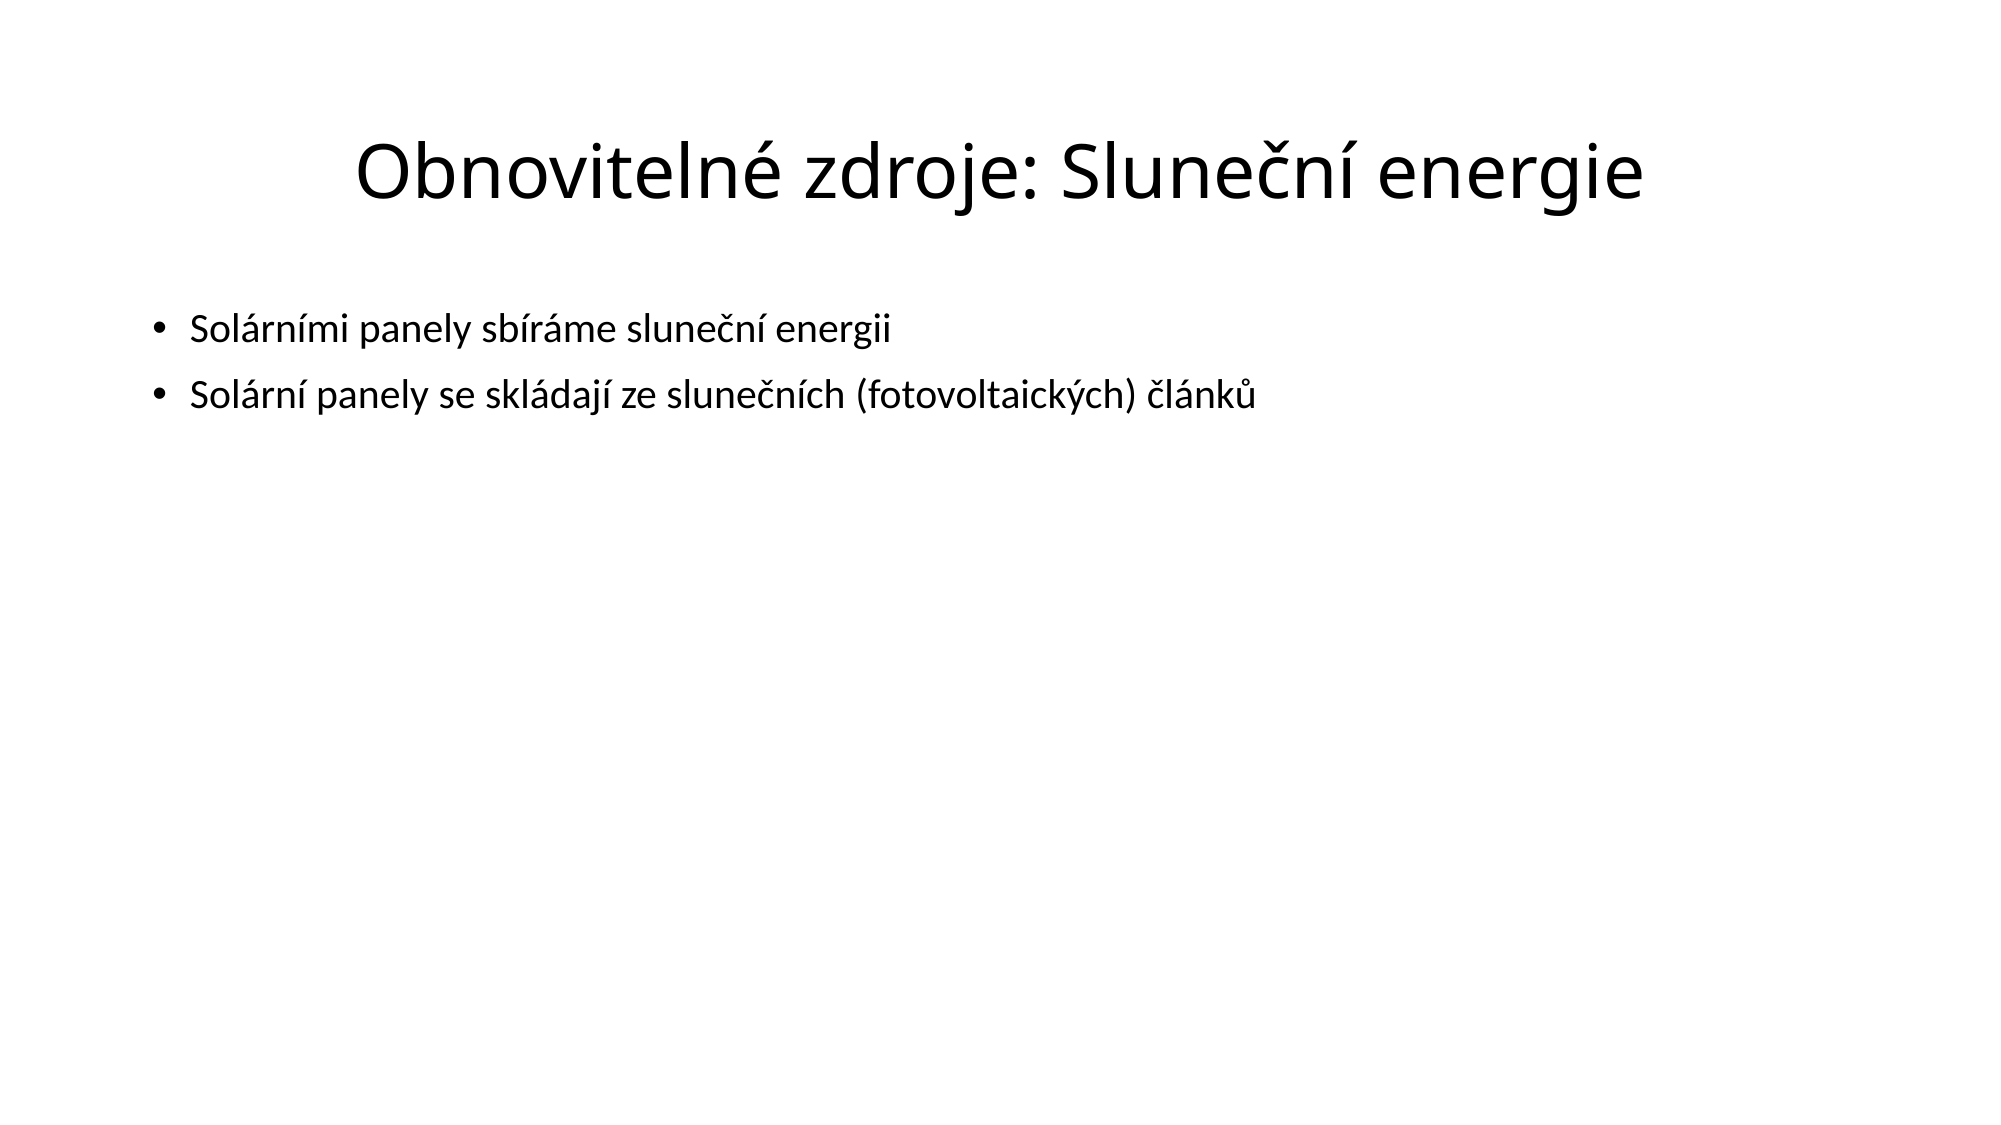

# Obnovitelné zdroje: Sluneční energie
Solárními panely sbíráme sluneční energii
Solární panely se skládají ze slunečních (fotovoltaických) článků